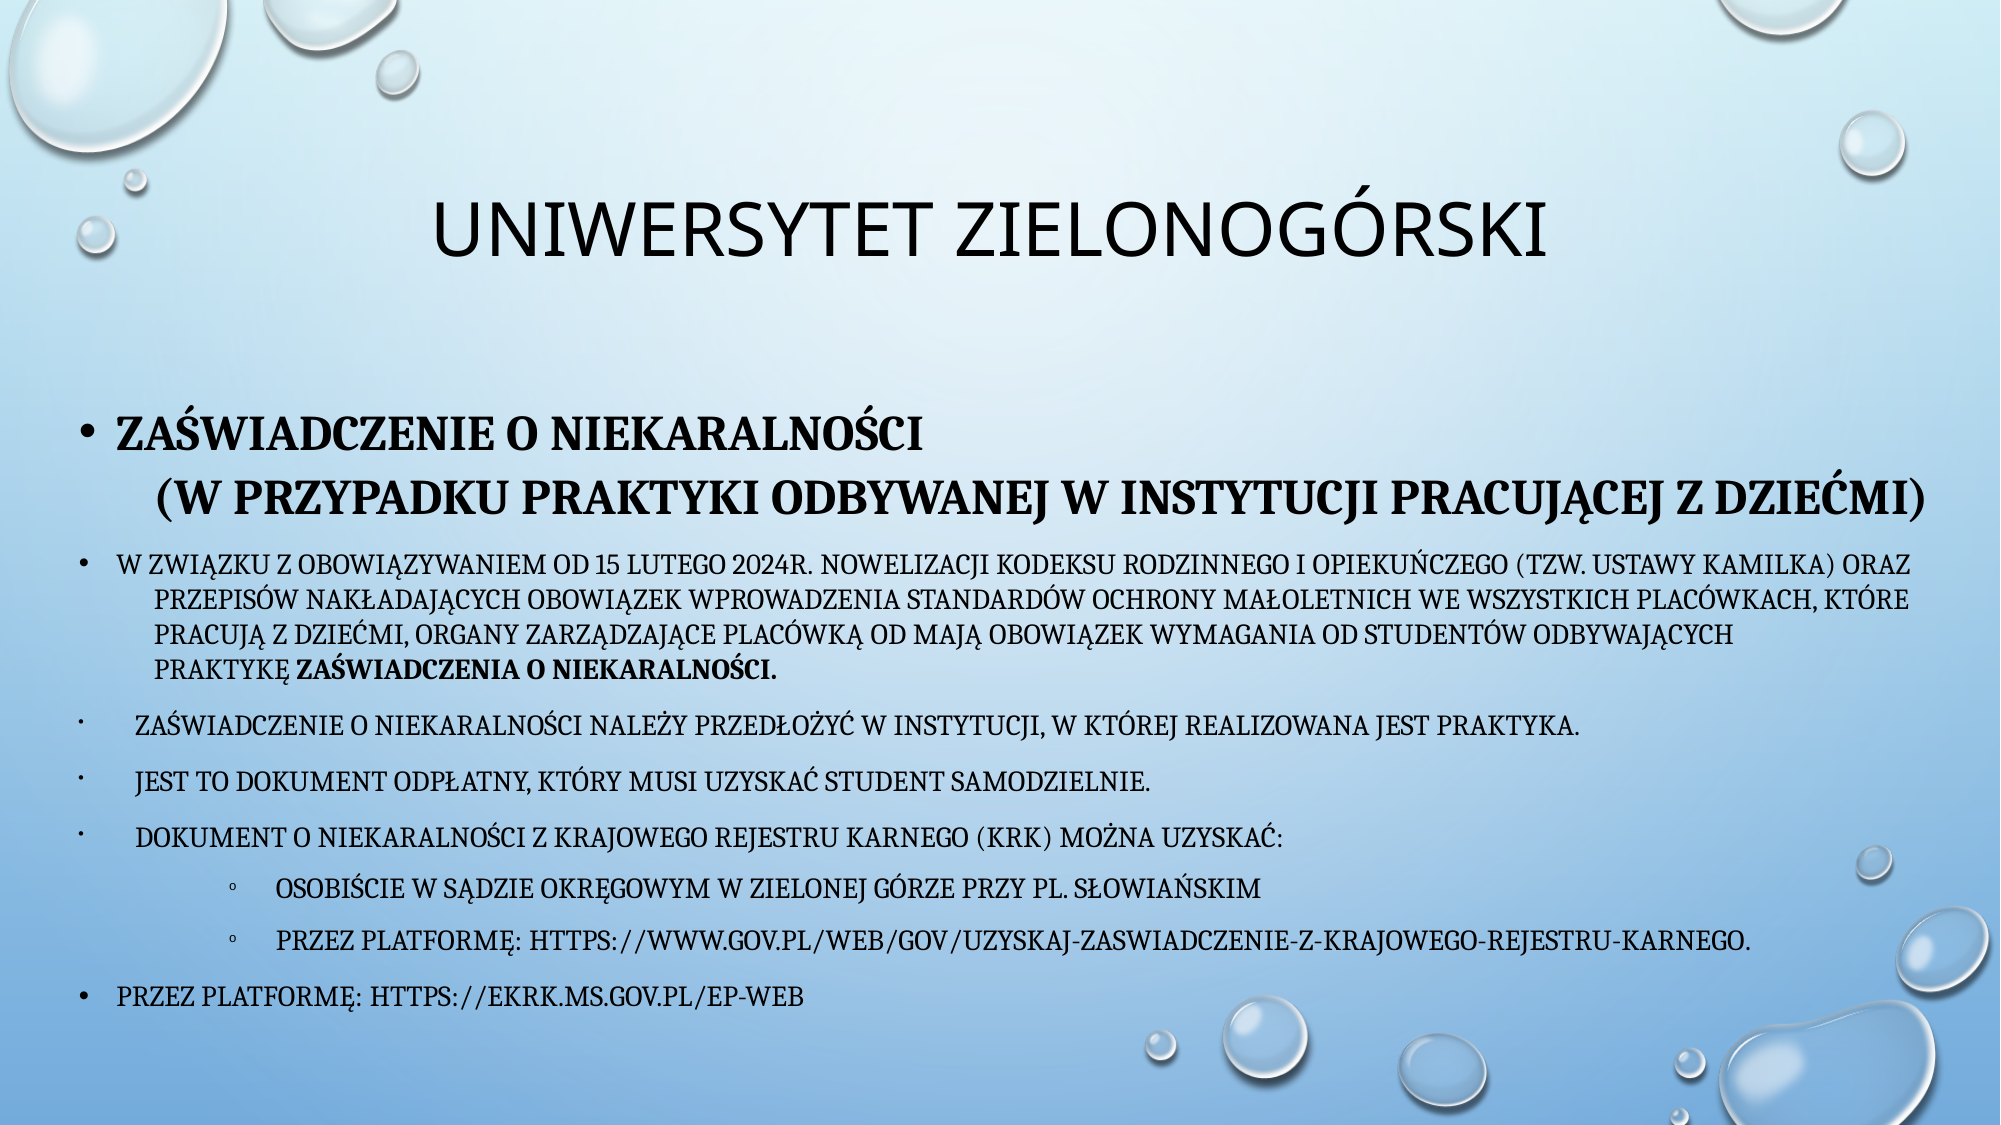

# Uniwersytet zielonogórski
Zaświadczenie o niekaralności
(w przypadku praktyki odbywanej w instytucji pracującej z dziećmi)
W związku z obowiązywaniem od 15 lutego 2024r. nowelizacji Kodeksu rodzinnego i opiekuńczego (tzw. Ustawy Kamilka) oraz przepisów nakładających obowiązek wprowadzenia standardów ochrony małoletnich we wszystkich placówkach, które pracują z dziećmi, organy zarządzające placówką od mają obowiązek wymagania od studentów odbywających praktykę zaświadczenia o niekaralności.
Zaświadczenie o niekaralności należy przedłożyć w instytucji, w której realizowana jest praktyka.
Jest to dokument odpłatny, który musi uzyskać student samodzielnie.
Dokument o niekaralności z Krajowego Rejestru Karnego (KRK) można uzyskać:
osobiście w Sądzie Okręgowym w Zielonej Górze przy pl. Słowiańskim
przez platformę: https://www.gov.pl/web/gov/uzyskaj-zaswiadczenie-z-krajowego-rejestru-karnego.
przez platformę: https://ekrk.ms.gov.pl/ep-web